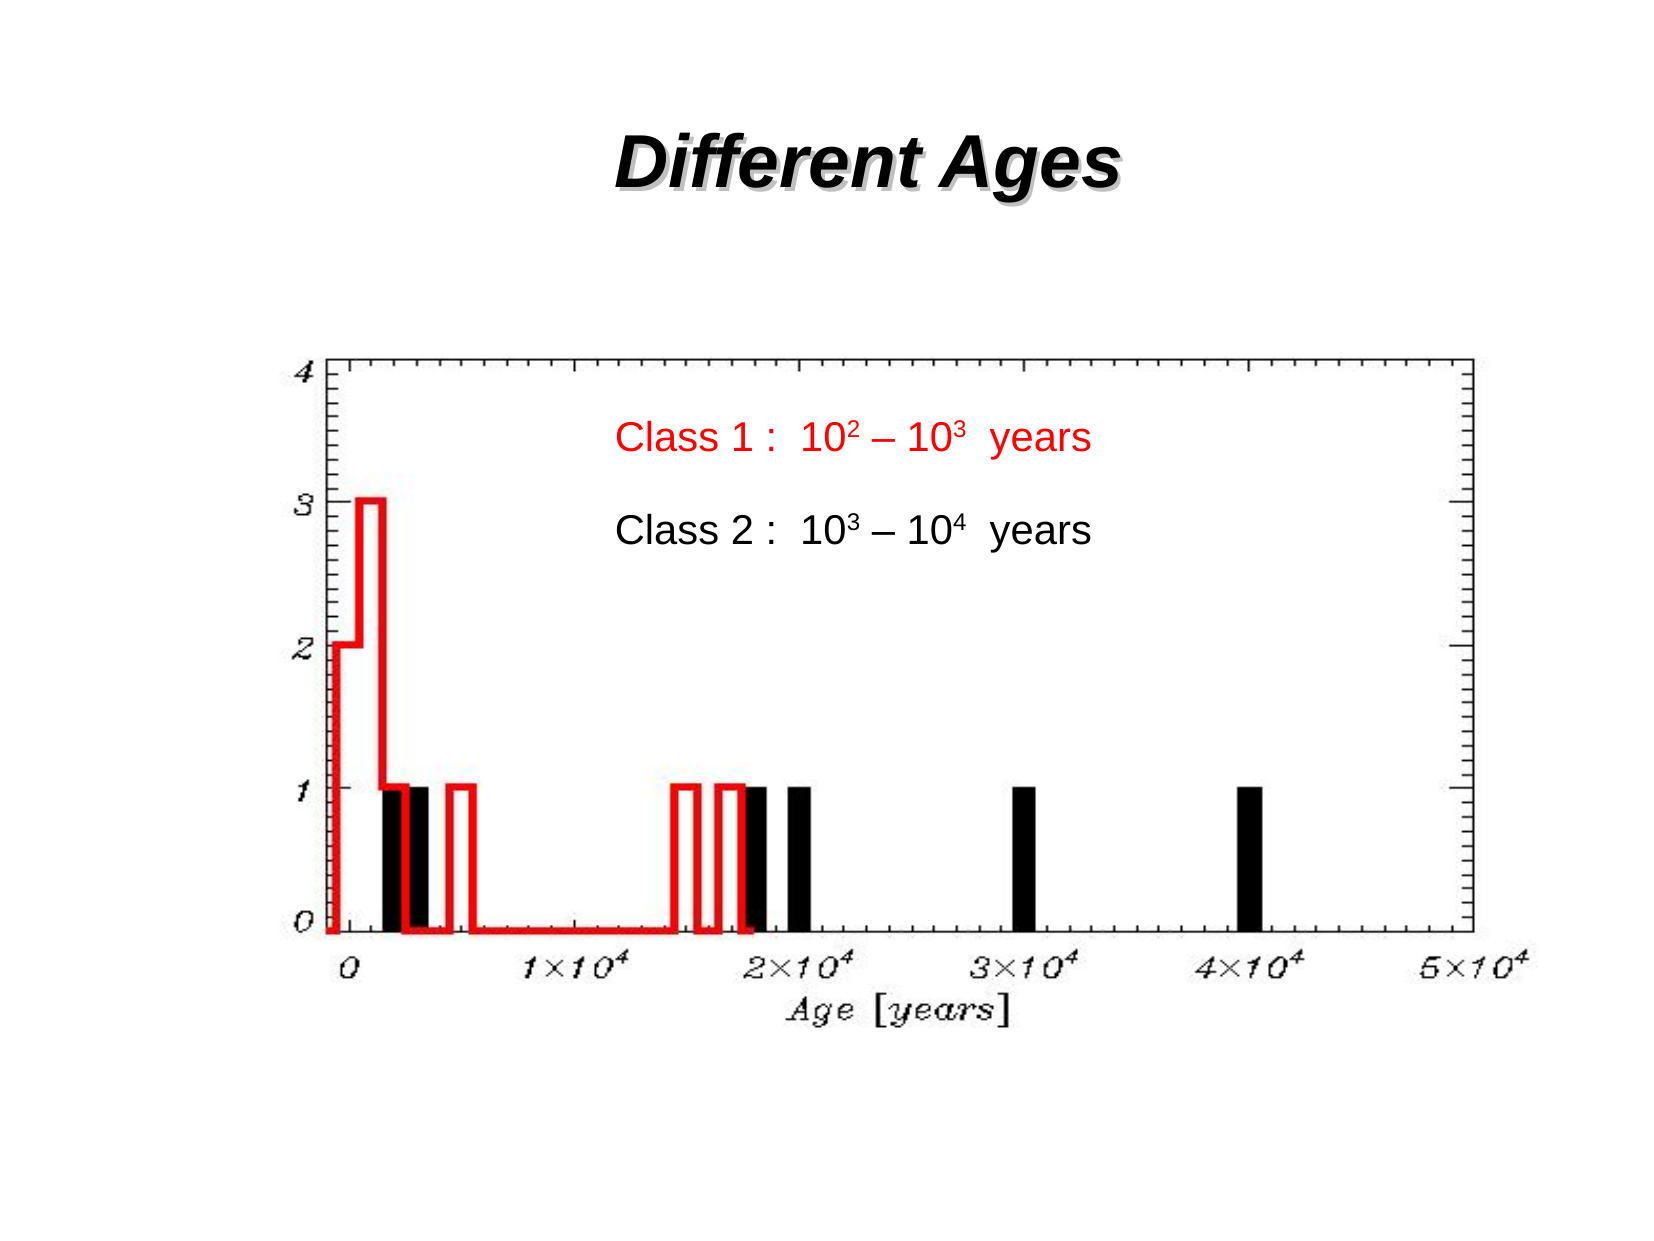

Different Ages
Class 1 : 102 – 103 years
Class 2 : 103 – 104 years